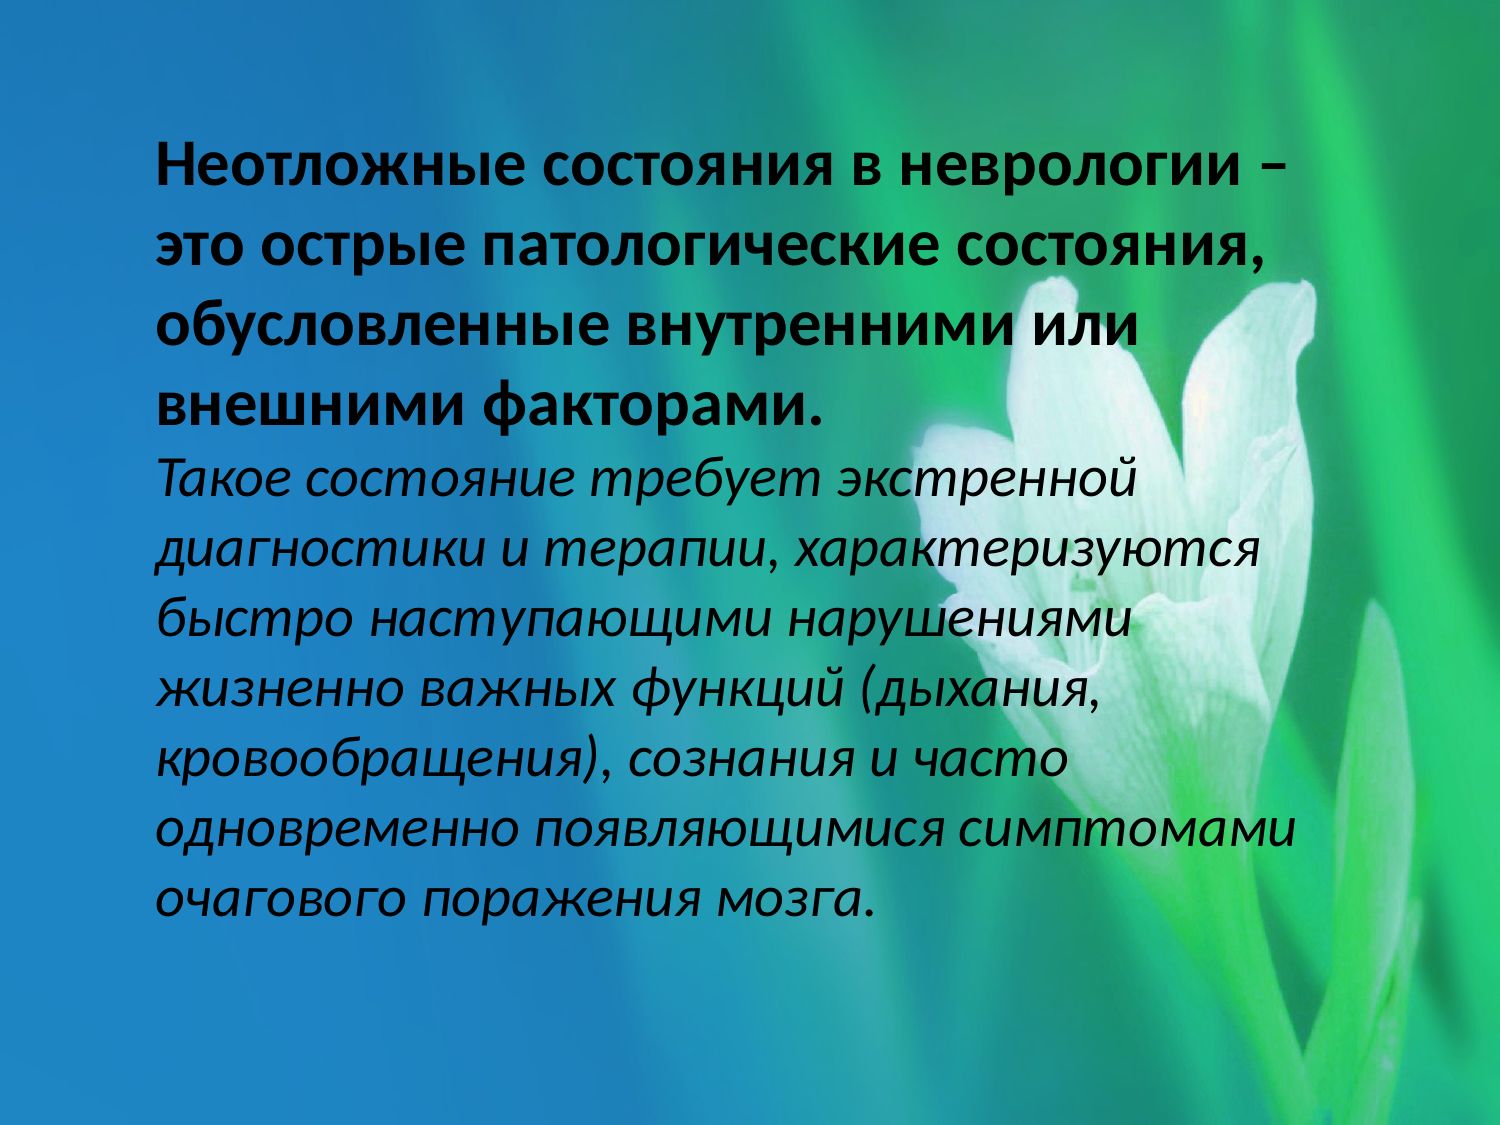

Неотложные состояния в неврологии – это острые патологические состояния, обусловленные внутренними или внешними факторами.
Такое состояние требует экстренной диагностики и терапии, характеризуются быстро наступающими нарушениями жизненно важных функций (дыхания, кровообращения), сознания и часто одновременно появляющимися симптомами очагового поражения мозга.